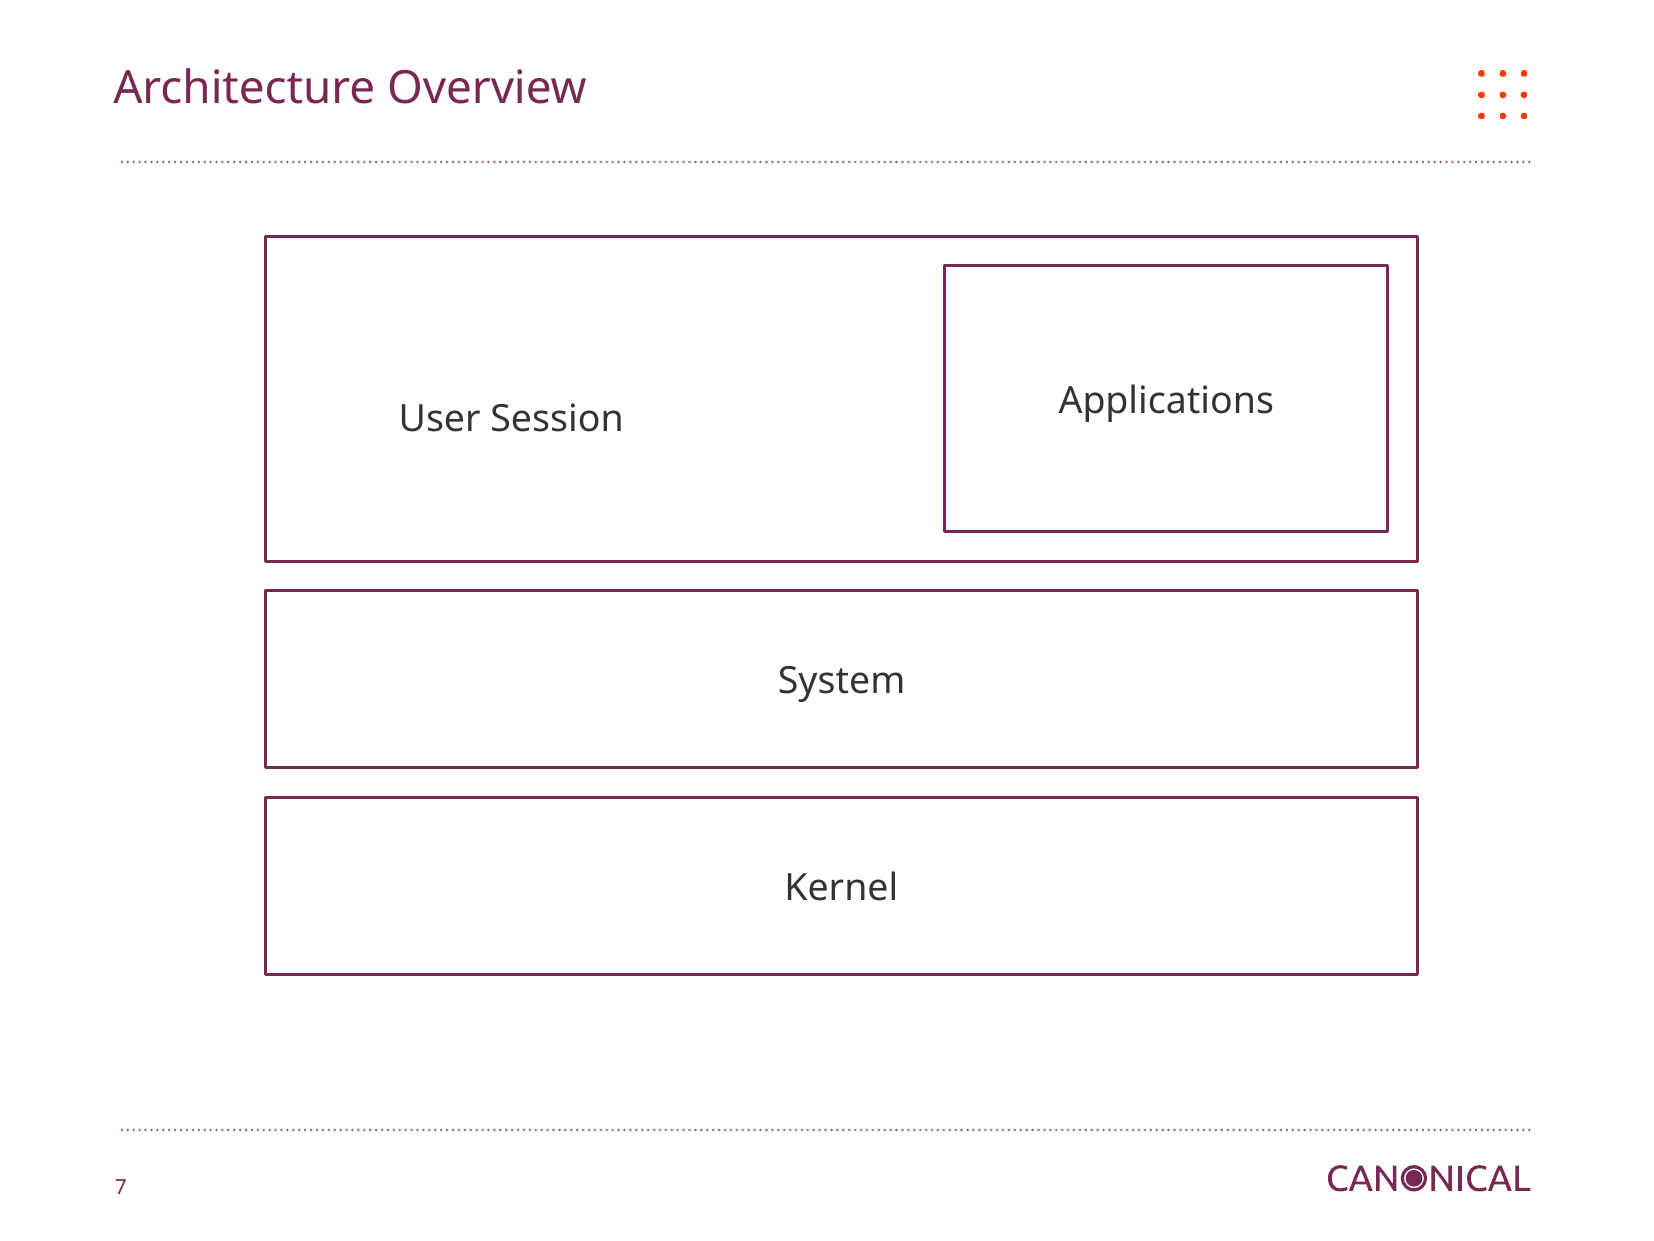

# Architecture Overview
Applications
User Session
System
Kernel